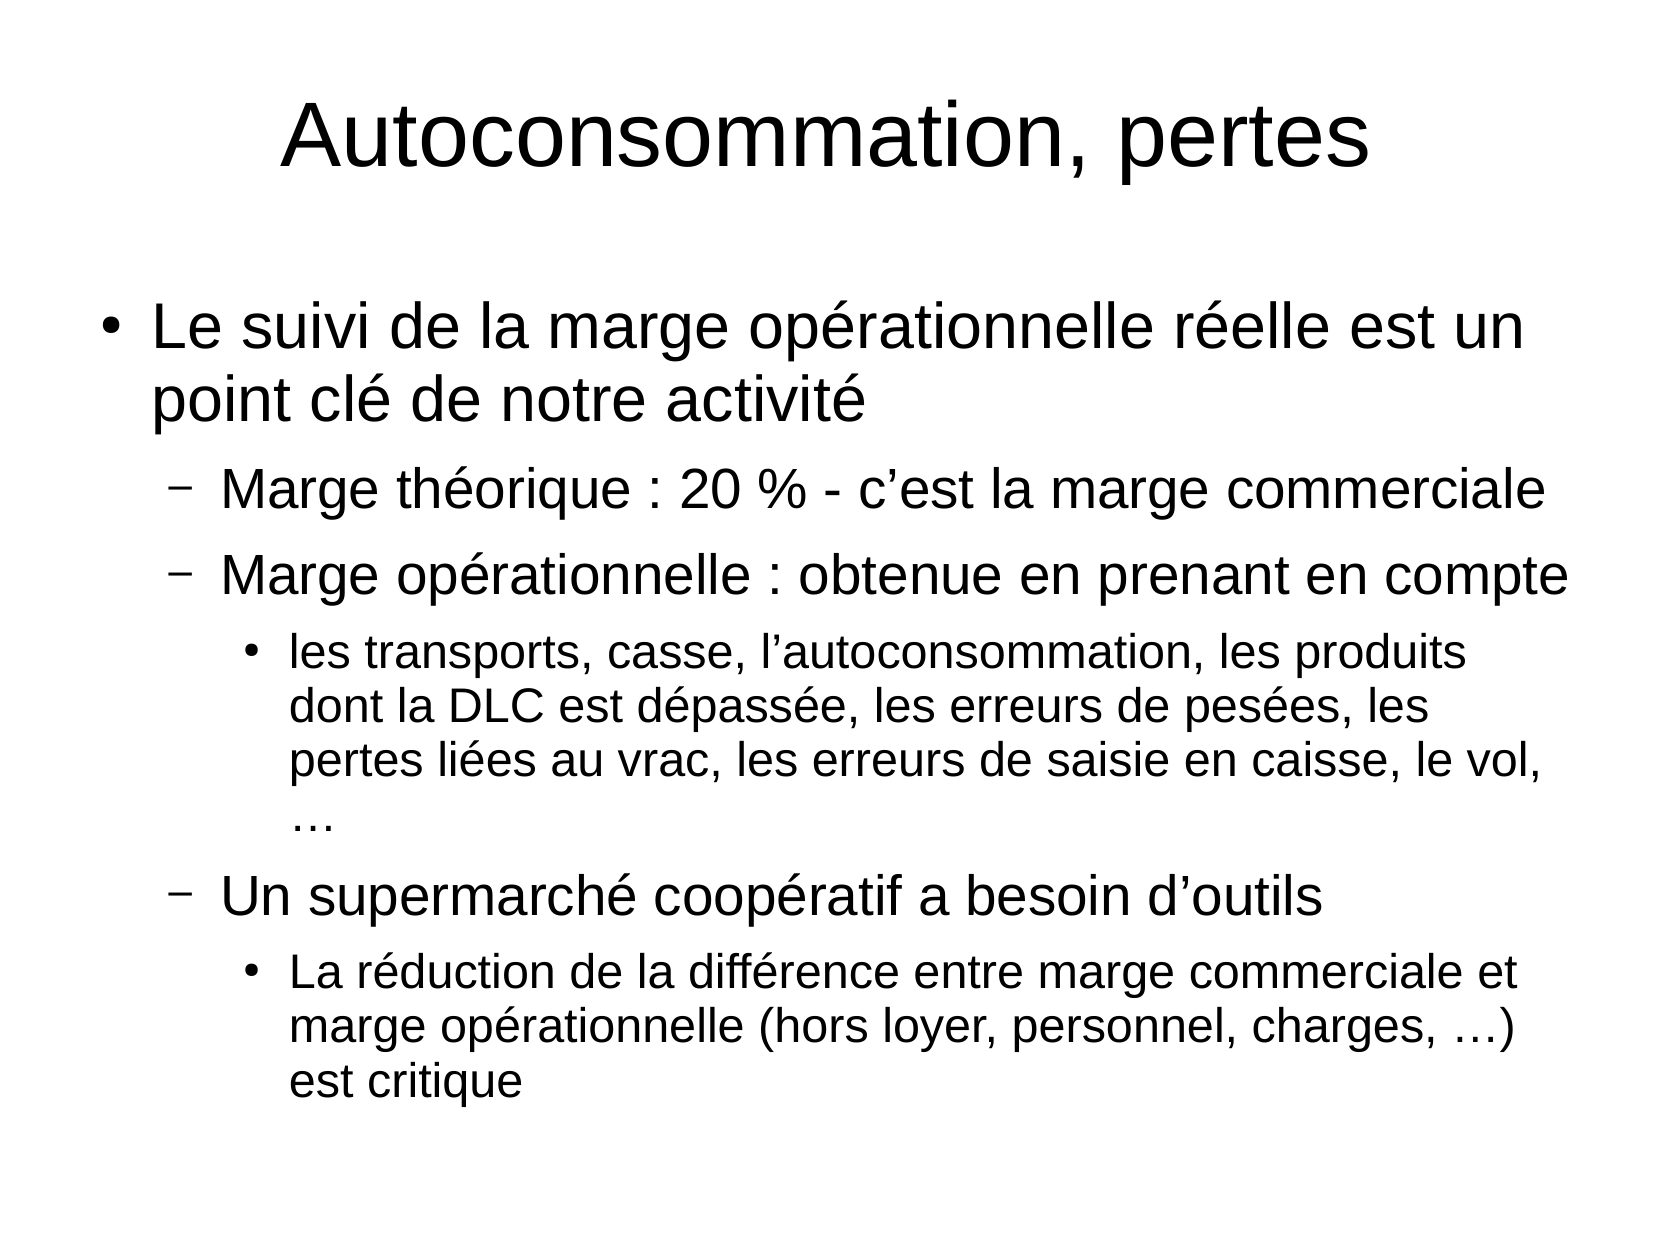

# Autoconsommation, pertes
Le suivi de la marge opérationnelle réelle est un point clé de notre activité
Marge théorique : 20 % - c’est la marge commerciale
Marge opérationnelle : obtenue en prenant en compte
les transports, casse, l’autoconsommation, les produits dont la DLC est dépassée, les erreurs de pesées, les pertes liées au vrac, les erreurs de saisie en caisse, le vol, …
Un supermarché coopératif a besoin d’outils
La réduction de la différence entre marge commerciale et marge opérationnelle (hors loyer, personnel, charges, …) est critique